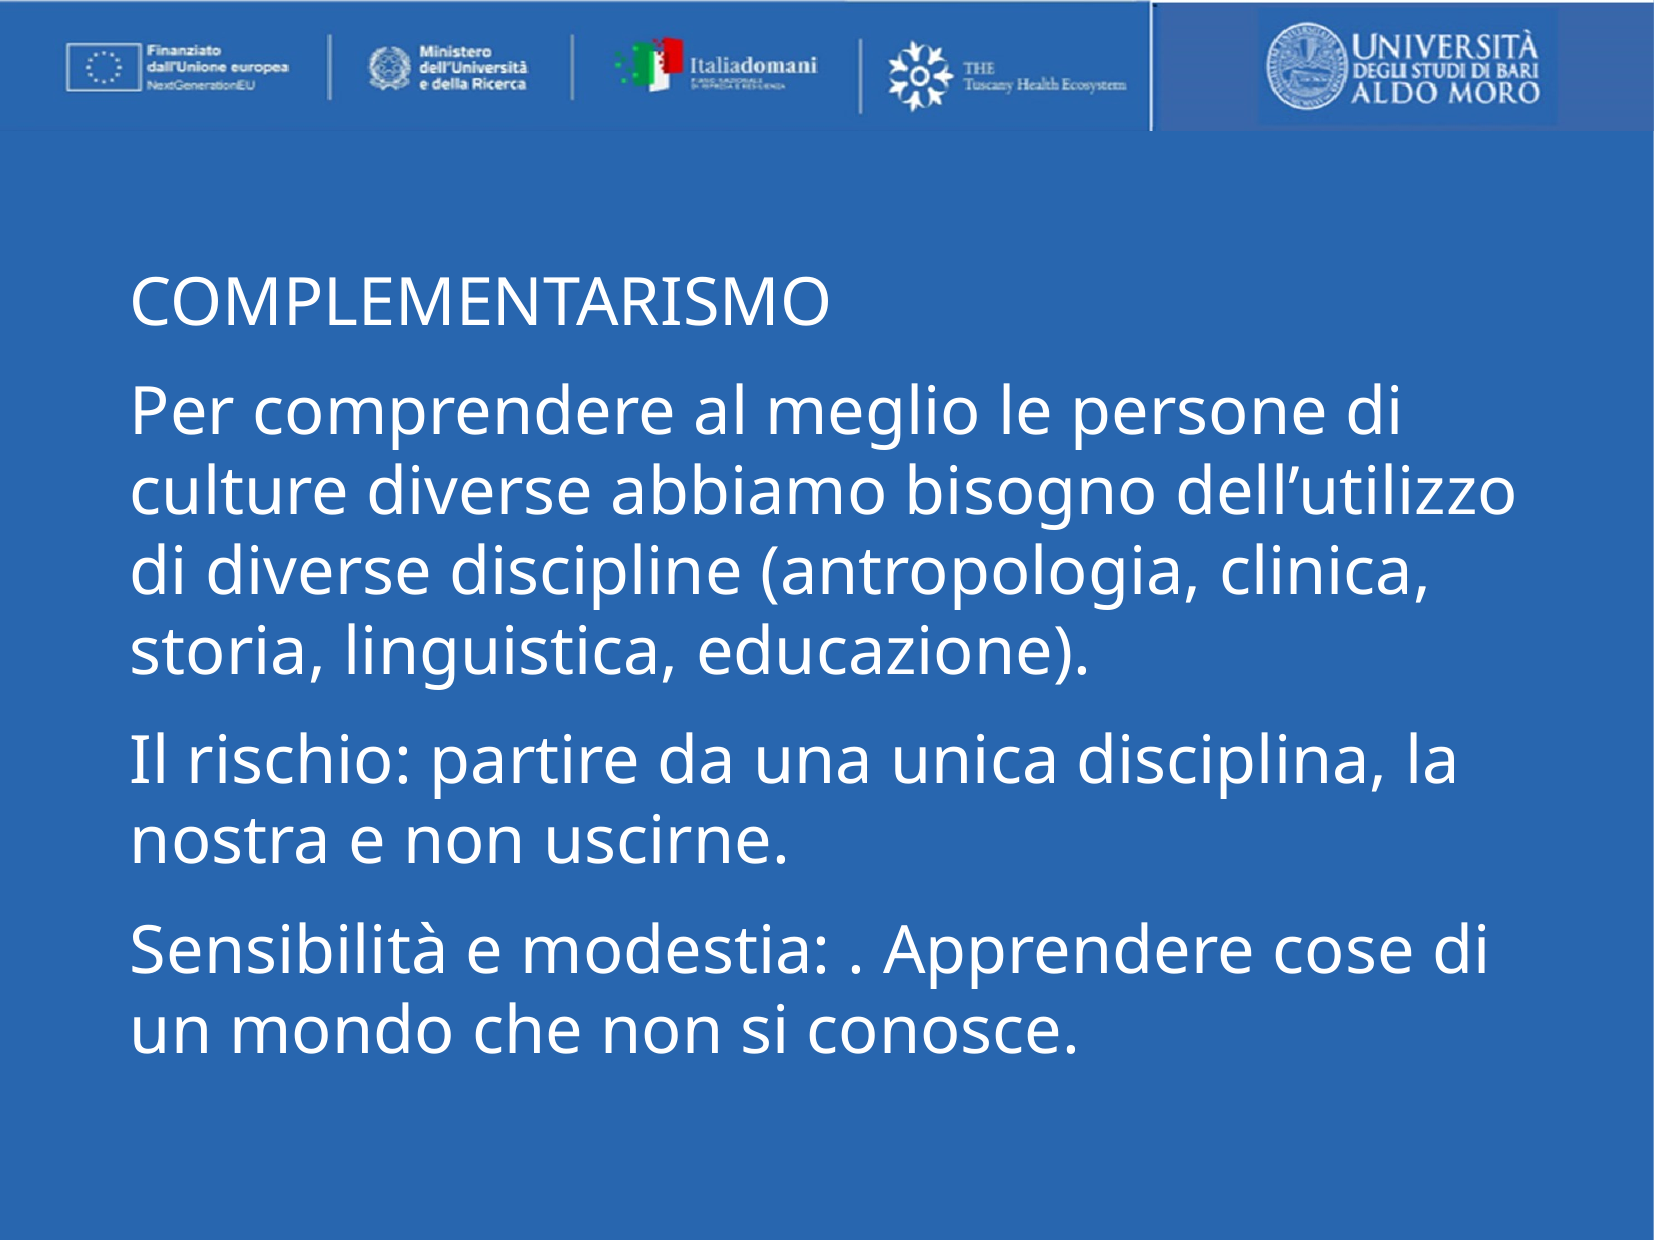

# COMPLEMENTARISMO
Per comprendere al meglio le persone di culture diverse abbiamo bisogno dell’utilizzo di diverse discipline (antropologia, clinica, storia, linguistica, educazione).
Il rischio: partire da una unica disciplina, la nostra e non uscirne.
Sensibilità e modestia: . Apprendere cose di un mondo che non si conosce.